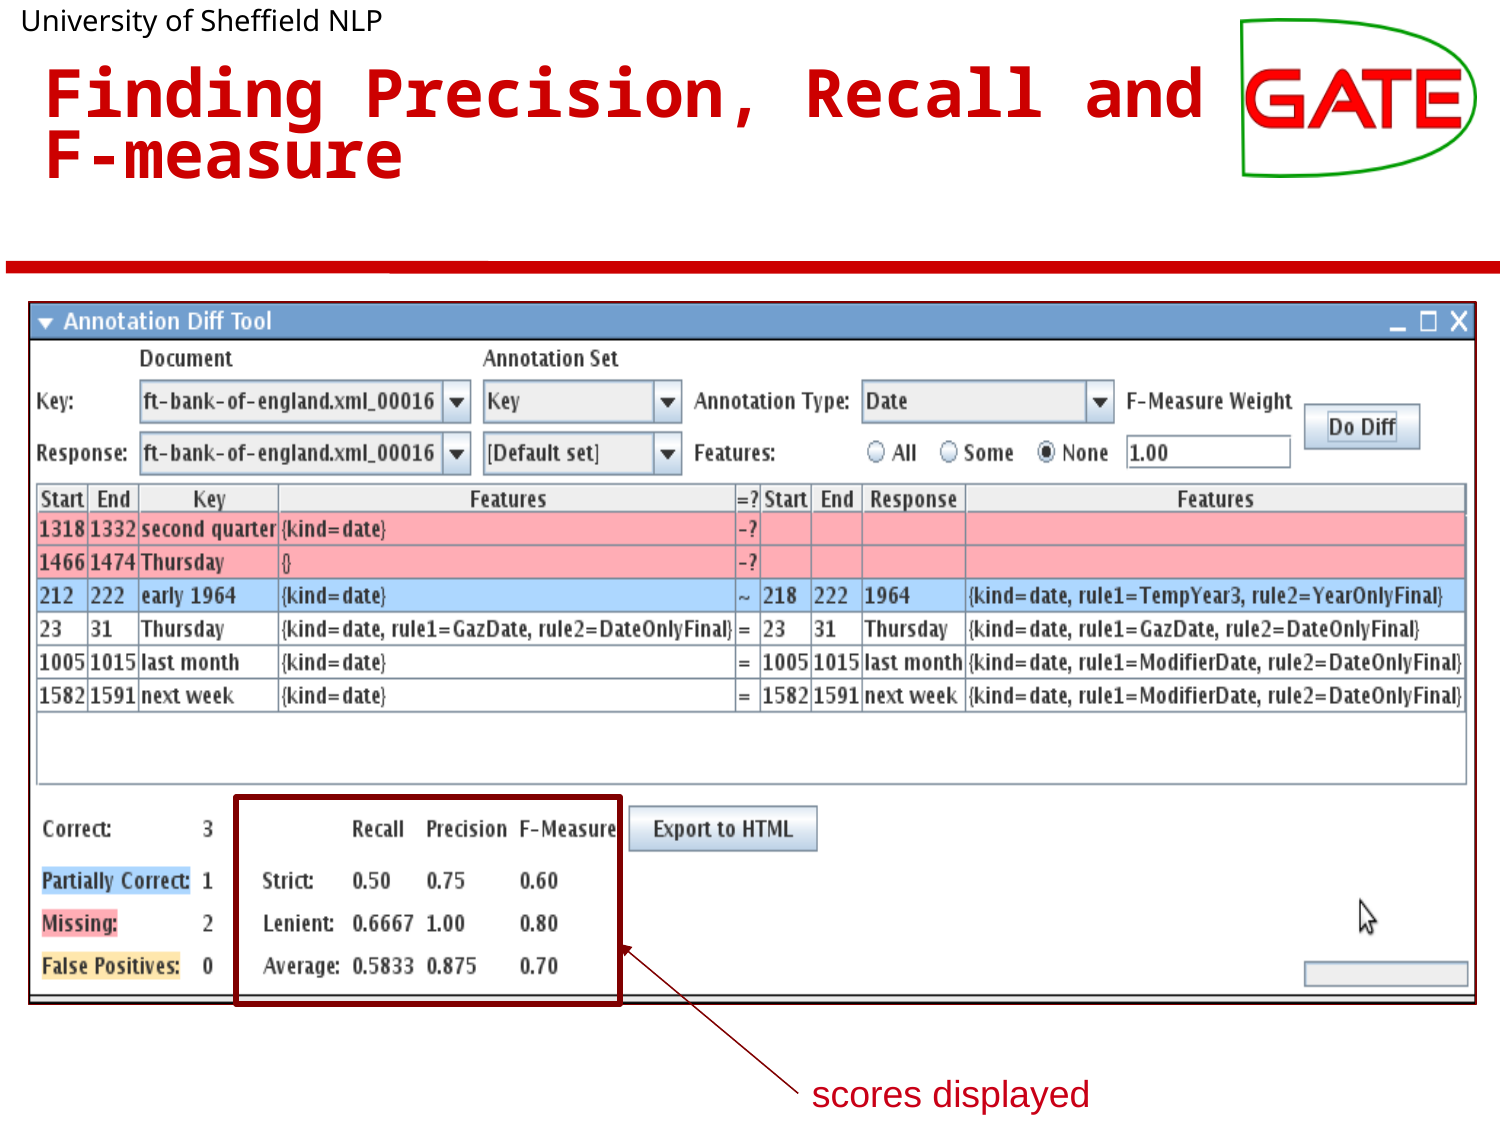

# Finding Precision, Recall and F-measure
scores displayed